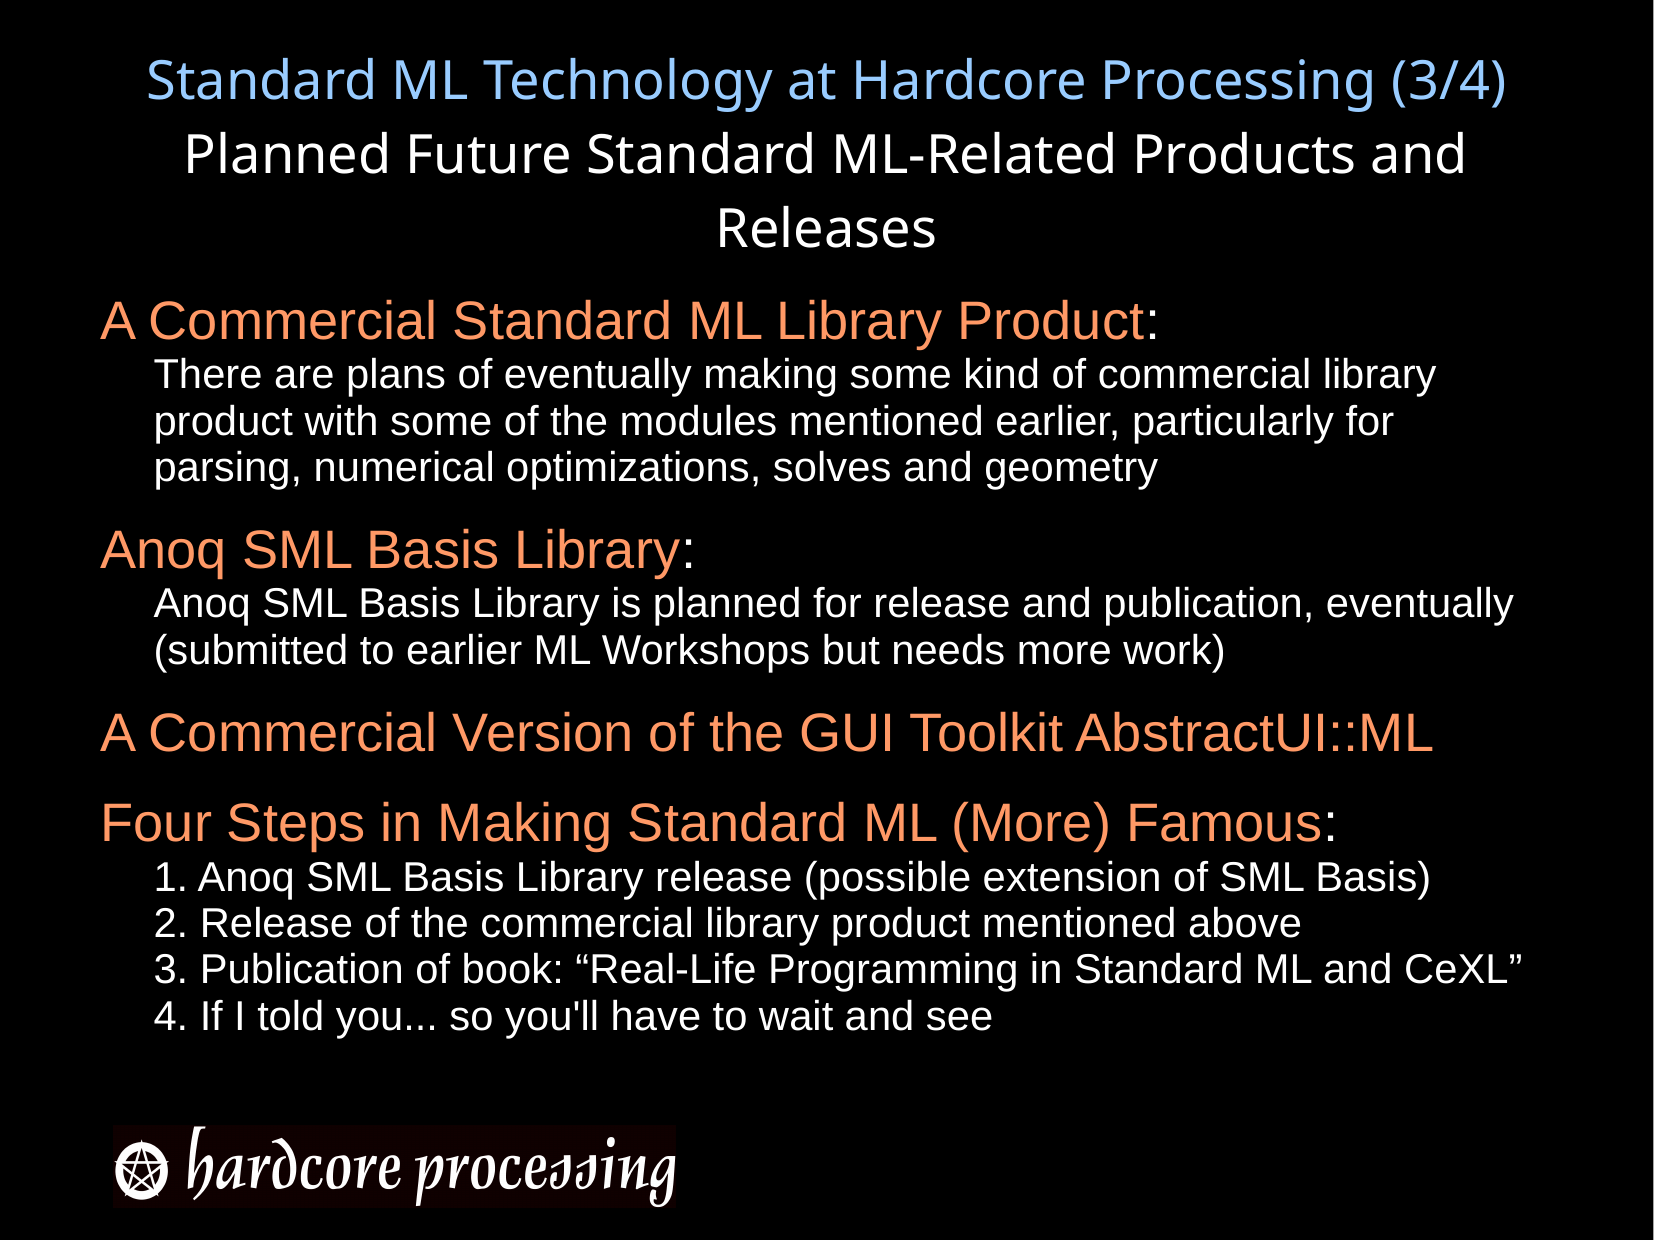

# Standard ML Technology at Hardcore Processing (3/4) Planned Future Standard ML-Related Products and Releases
A Commercial Standard ML Library Product:
There are plans of eventually making some kind of commercial library product with some of the modules mentioned earlier, particularly for parsing, numerical optimizations, solves and geometry
Anoq SML Basis Library:
Anoq SML Basis Library is planned for release and publication, eventually (submitted to earlier ML Workshops but needs more work)
A Commercial Version of the GUI Toolkit AbstractUI::ML
Four Steps in Making Standard ML (More) Famous:
1. Anoq SML Basis Library release (possible extension of SML Basis)
2. Release of the commercial library product mentioned above
3. Publication of book: “Real-Life Programming in Standard ML and CeXL”
4. If I told you... so you'll have to wait and see